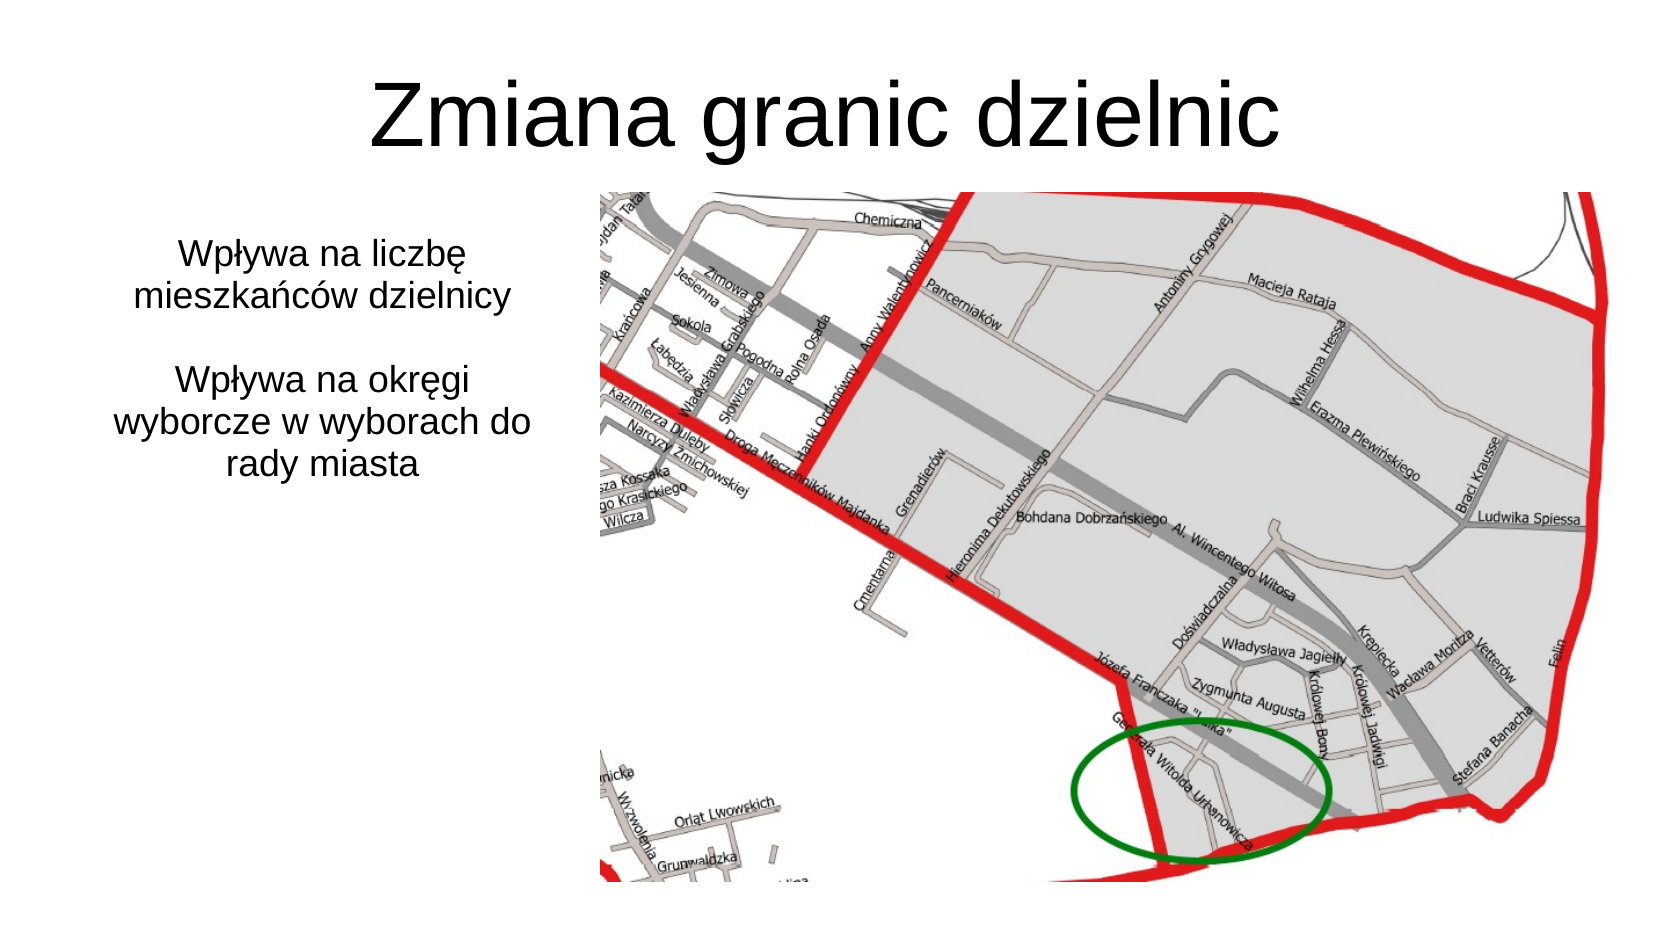

# Zmiana granic dzielnic
Wpływa na liczbę mieszkańców dzielnicy
Wpływa na okręgi wyborcze w wyborach do rady miasta